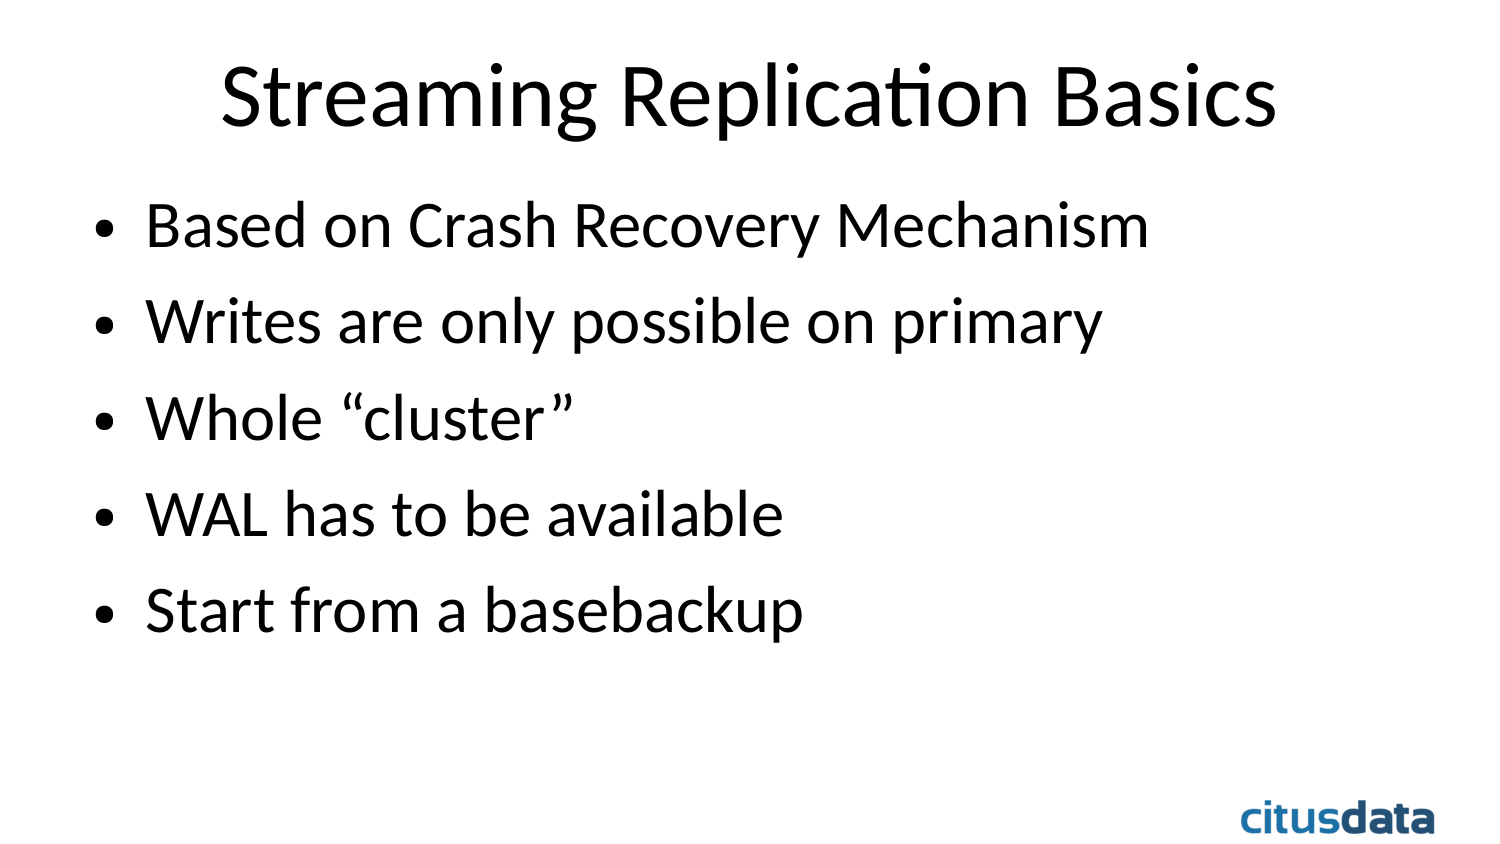

# Streaming Replication Basics
Based on Crash Recovery Mechanism
Writes are only possible on primary
Whole “cluster”
WAL has to be available
Start from a basebackup